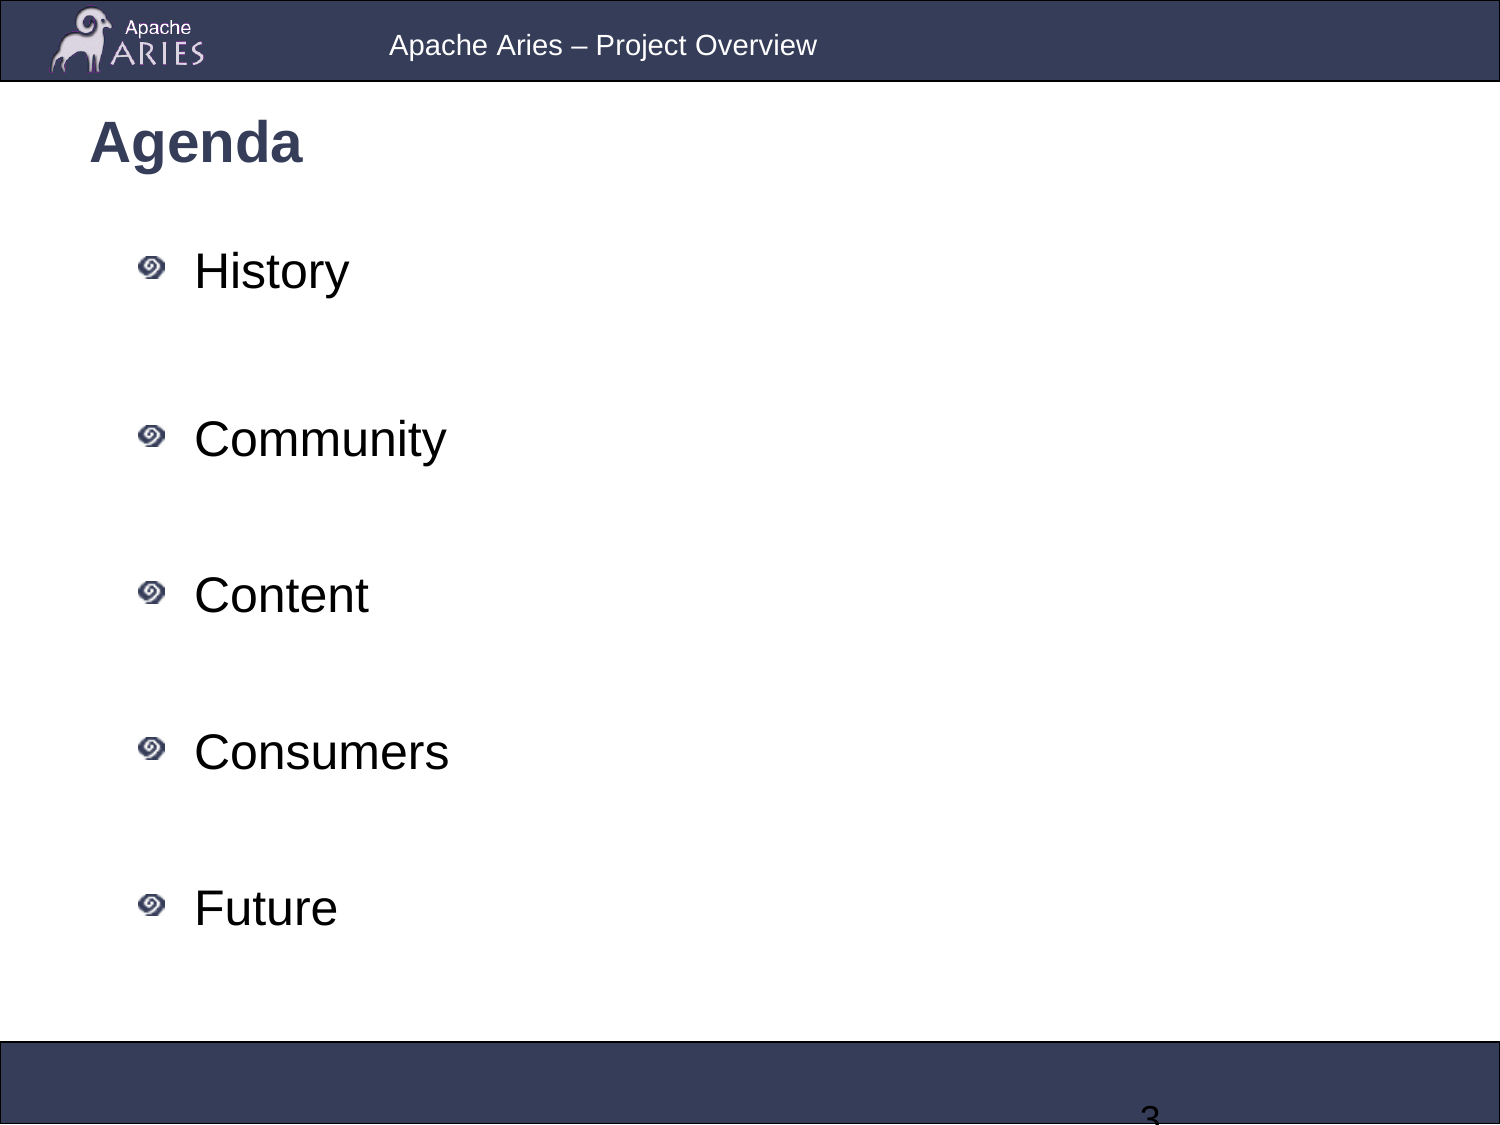

# Agenda
History
Community
Content
Consumers
Future
3